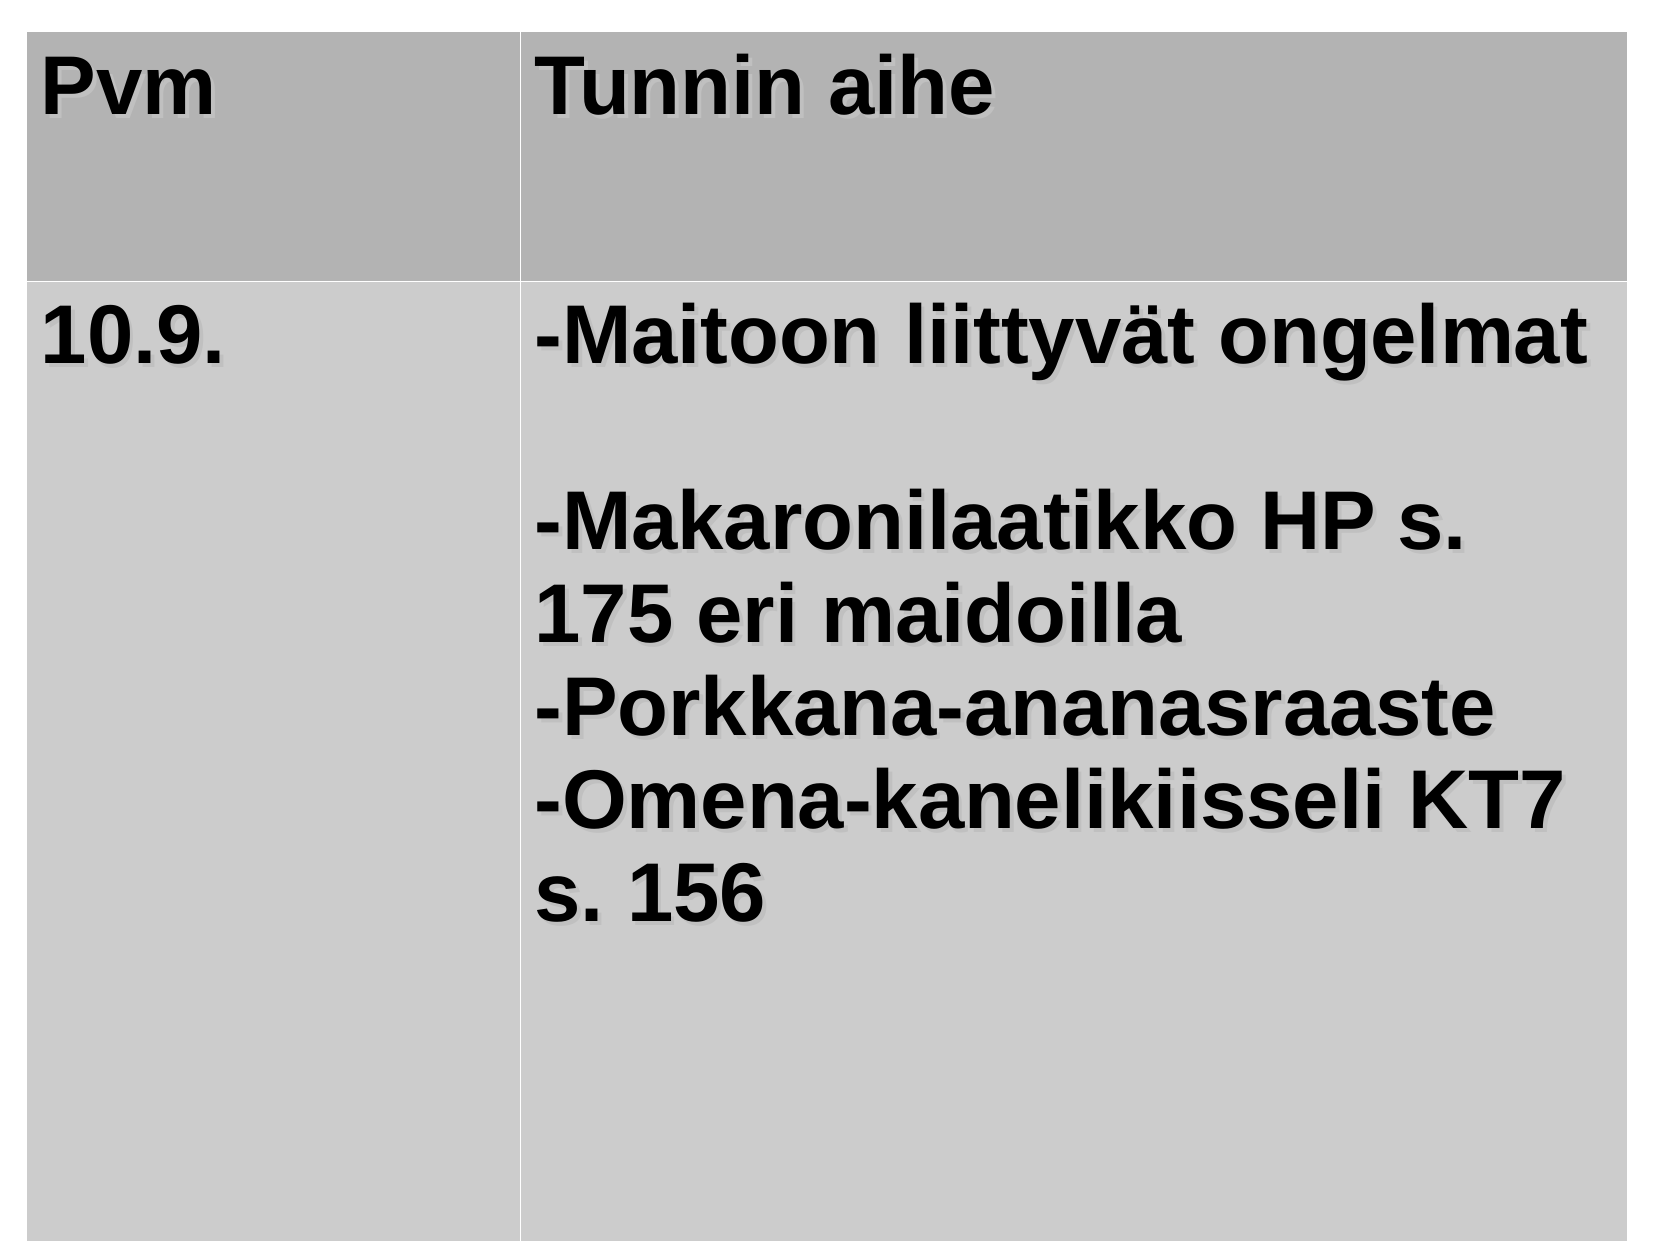

| Pvm | Tunnin aihe |
| --- | --- |
| 10.9. | -Maitoon liittyvät ongelmat -Makaronilaatikko HP s. 175 eri maidoilla -Porkkana-ananasraaste -Omena-kanelikiisseli KT7 s. 156 |
#